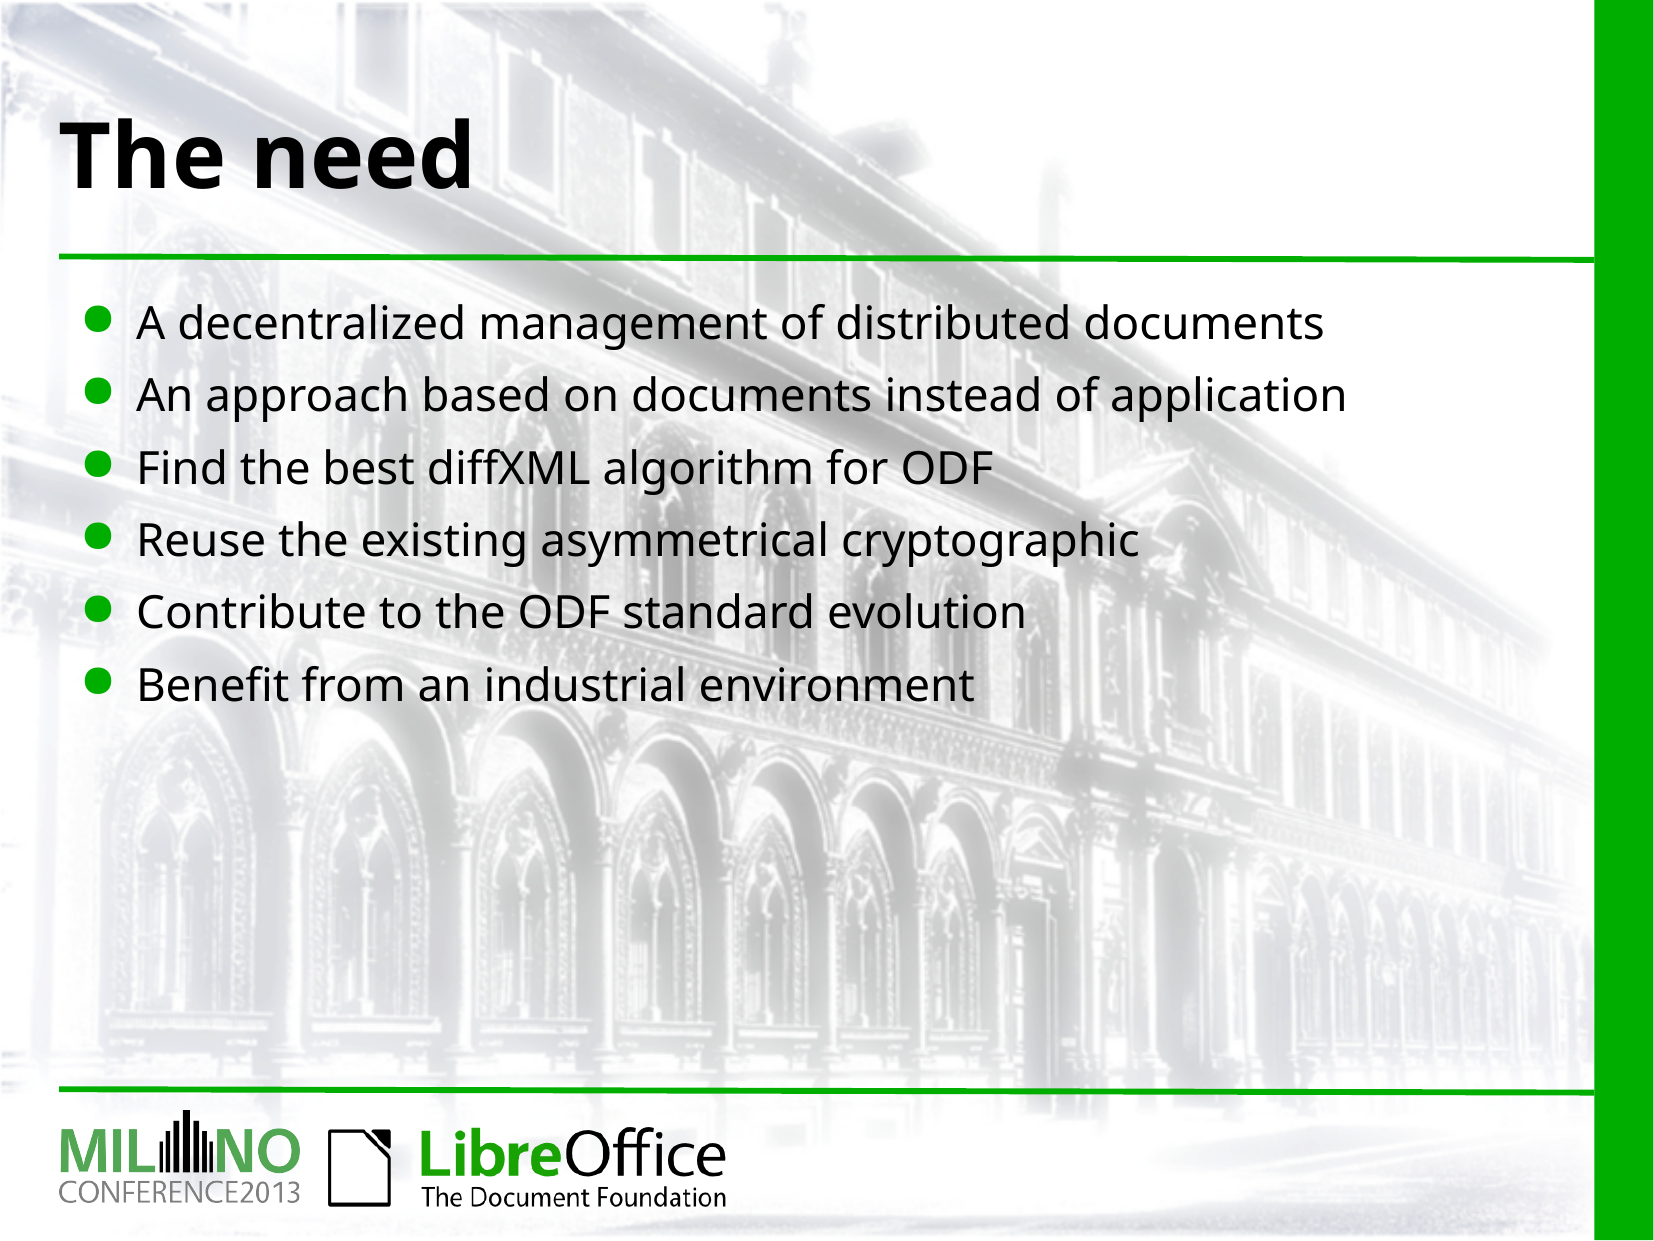

# The need
 A decentralized management of distributed documents
 An approach based on documents instead of application
 Find the best diffXML algorithm for ODF
 Reuse the existing asymmetrical cryptographic
 Contribute to the ODF standard evolution
 Benefit from an industrial environment